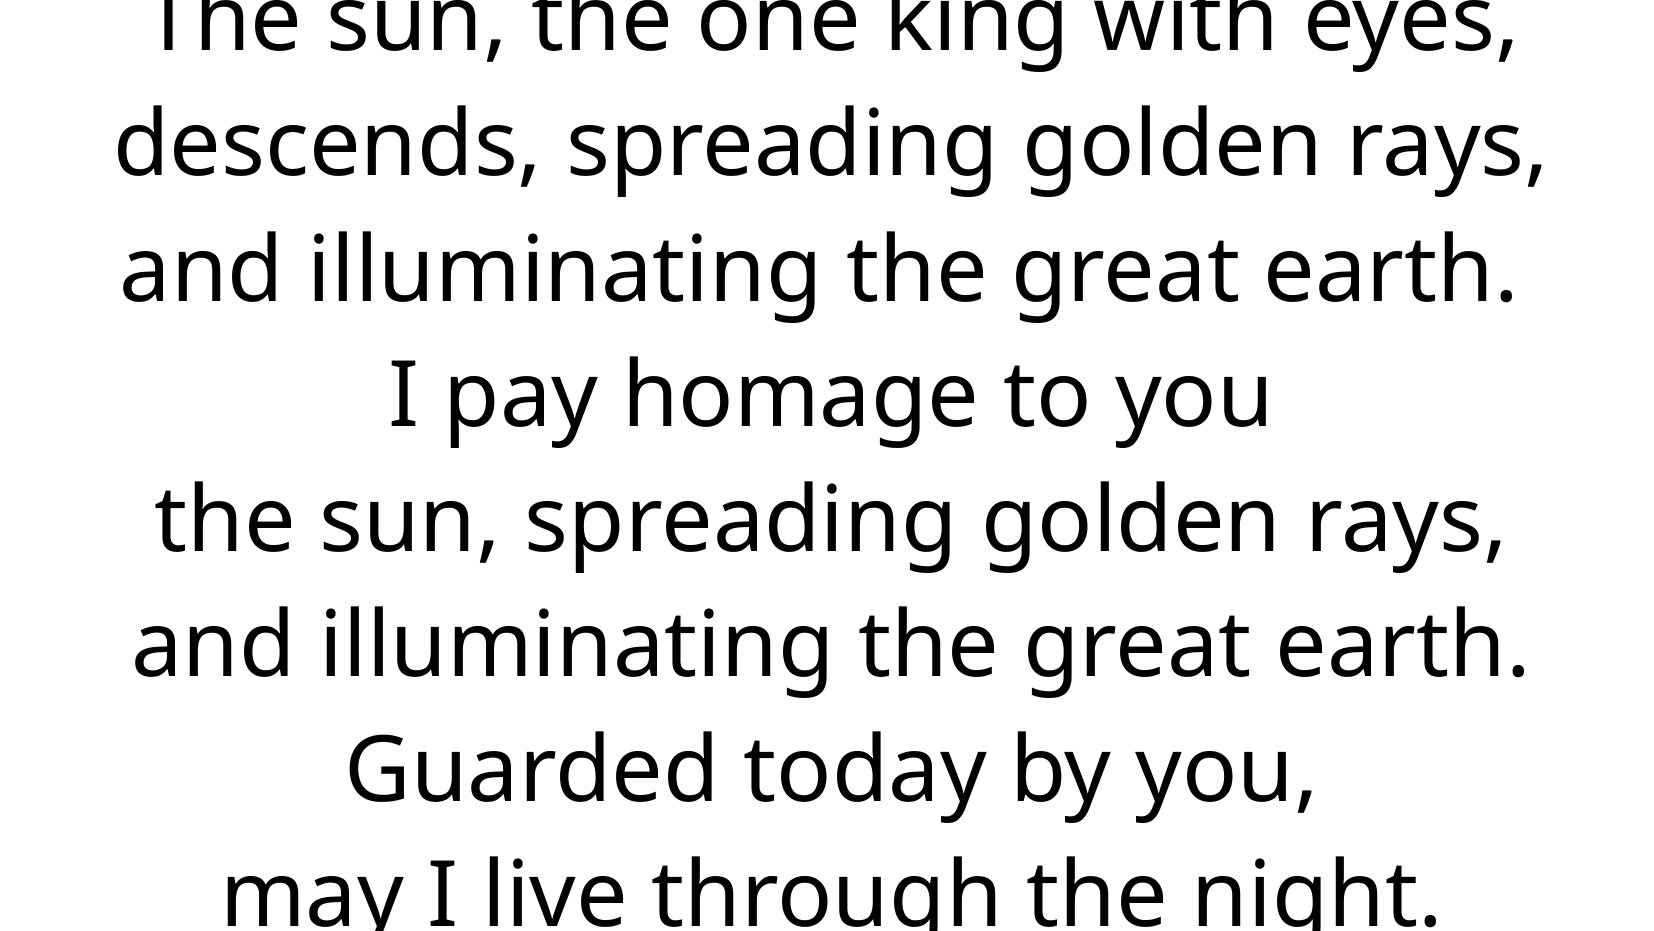

# The sun, the one king with eyes, descends, spreading golden rays, and illuminating the great earth.
I pay homage to you
the sun, spreading golden rays,
and illuminating the great earth. Guarded today by you,
may I live through the night.